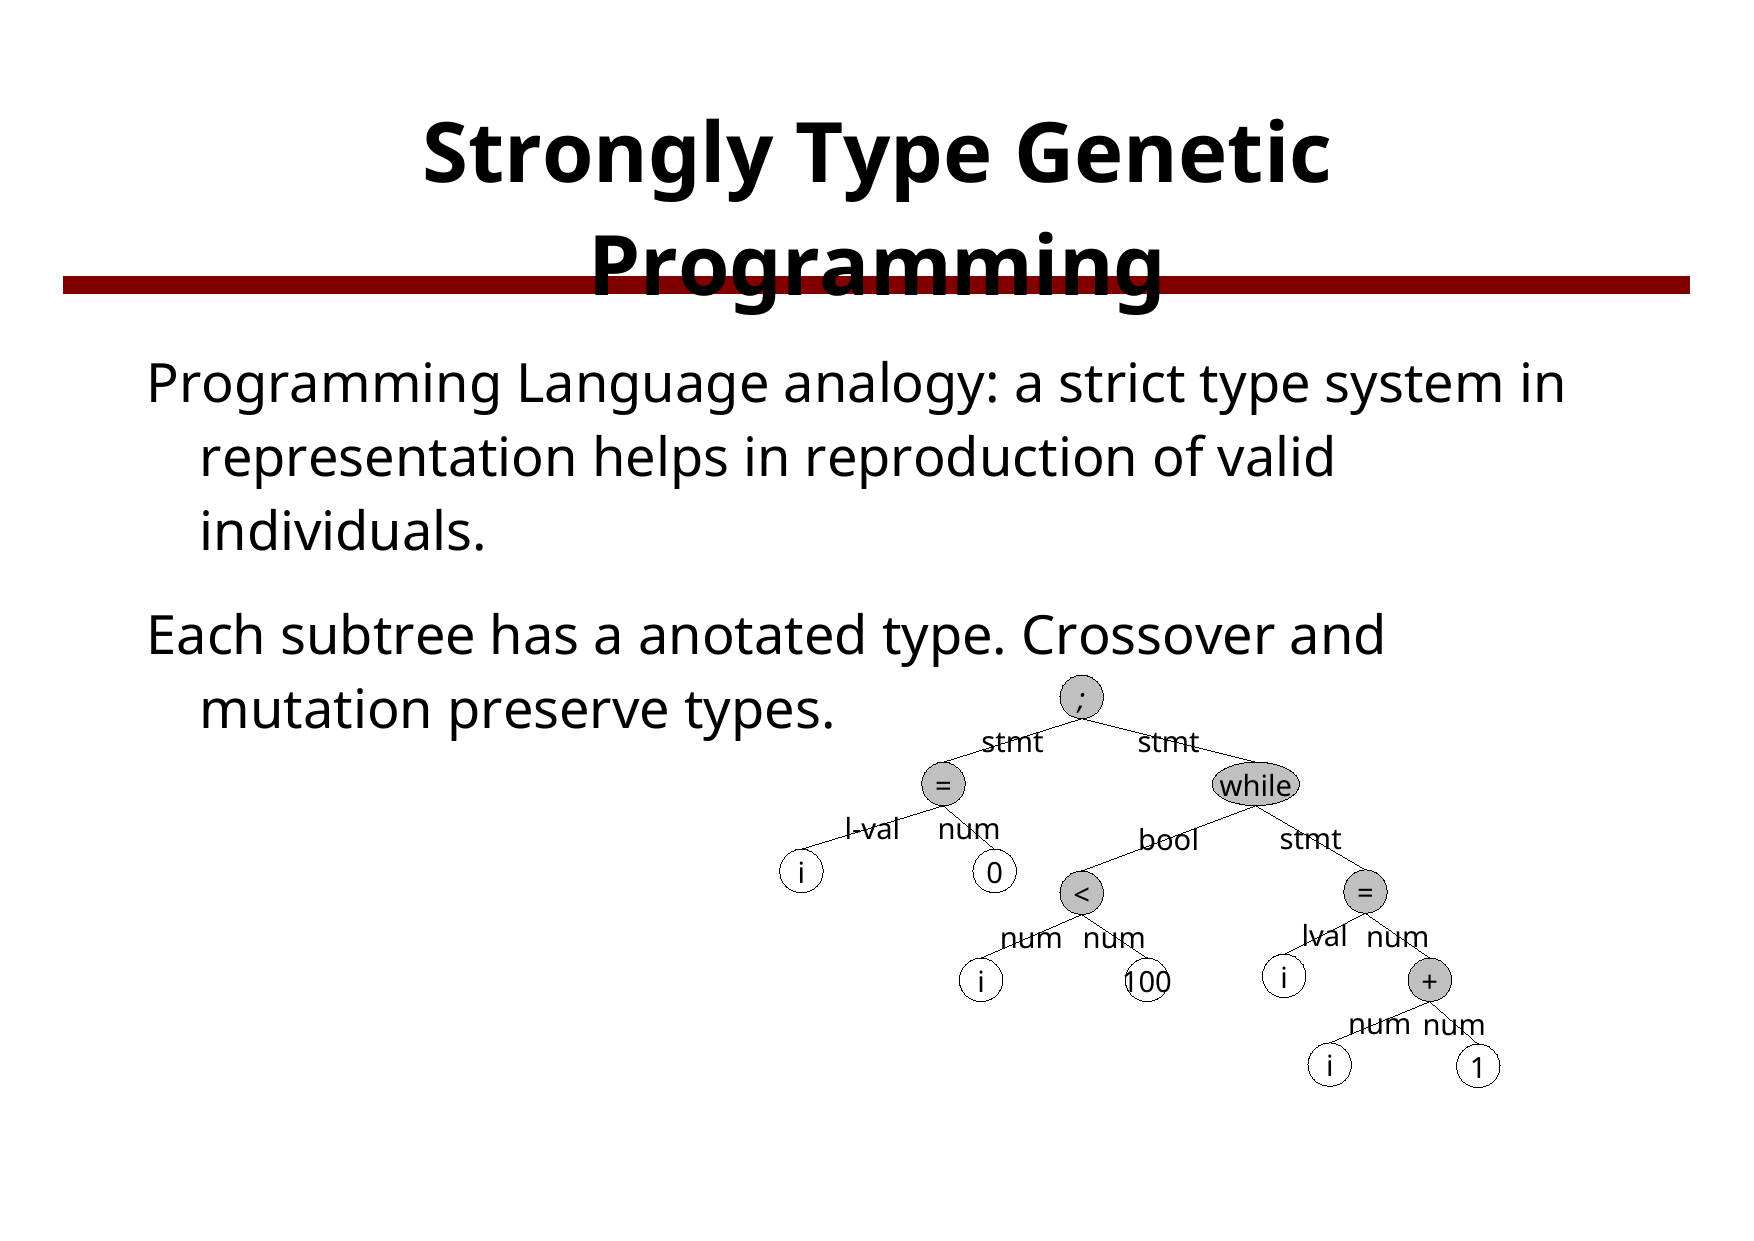

# Strongly Type Genetic Programming
Programming Language analogy: a strict type system in representation helps in reproduction of valid individuals.
Each subtree has a anotated type. Crossover and mutation preserve types.
;
=
while
i
0
=
<
i
+
i
100
i
1